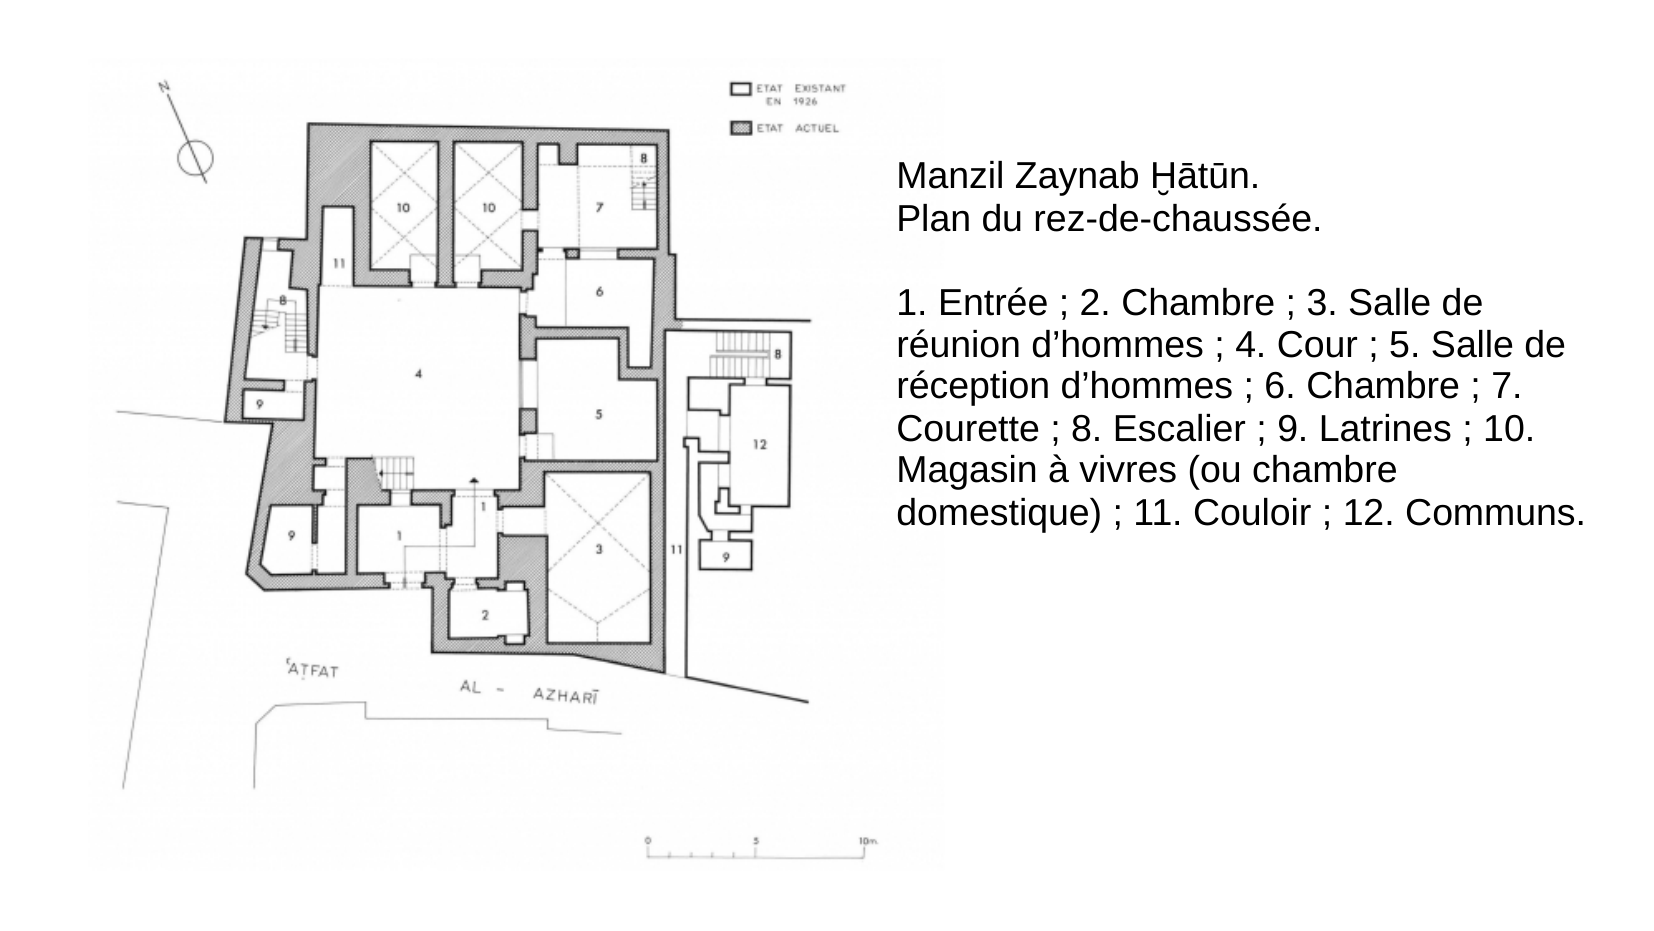

Manzil Zaynab Ḫātūn.
Plan du rez-de-chaussée.
1. Entrée ; 2. Chambre ; 3. Salle de réunion d’hommes ; 4. Cour ; 5. Salle de réception d’hommes ; 6. Chambre ; 7. Courette ; 8. Escalier ; 9. Latrines ; 10. Magasin à vivres (ou chambre domestique) ; 11. Couloir ; 12. Communs.